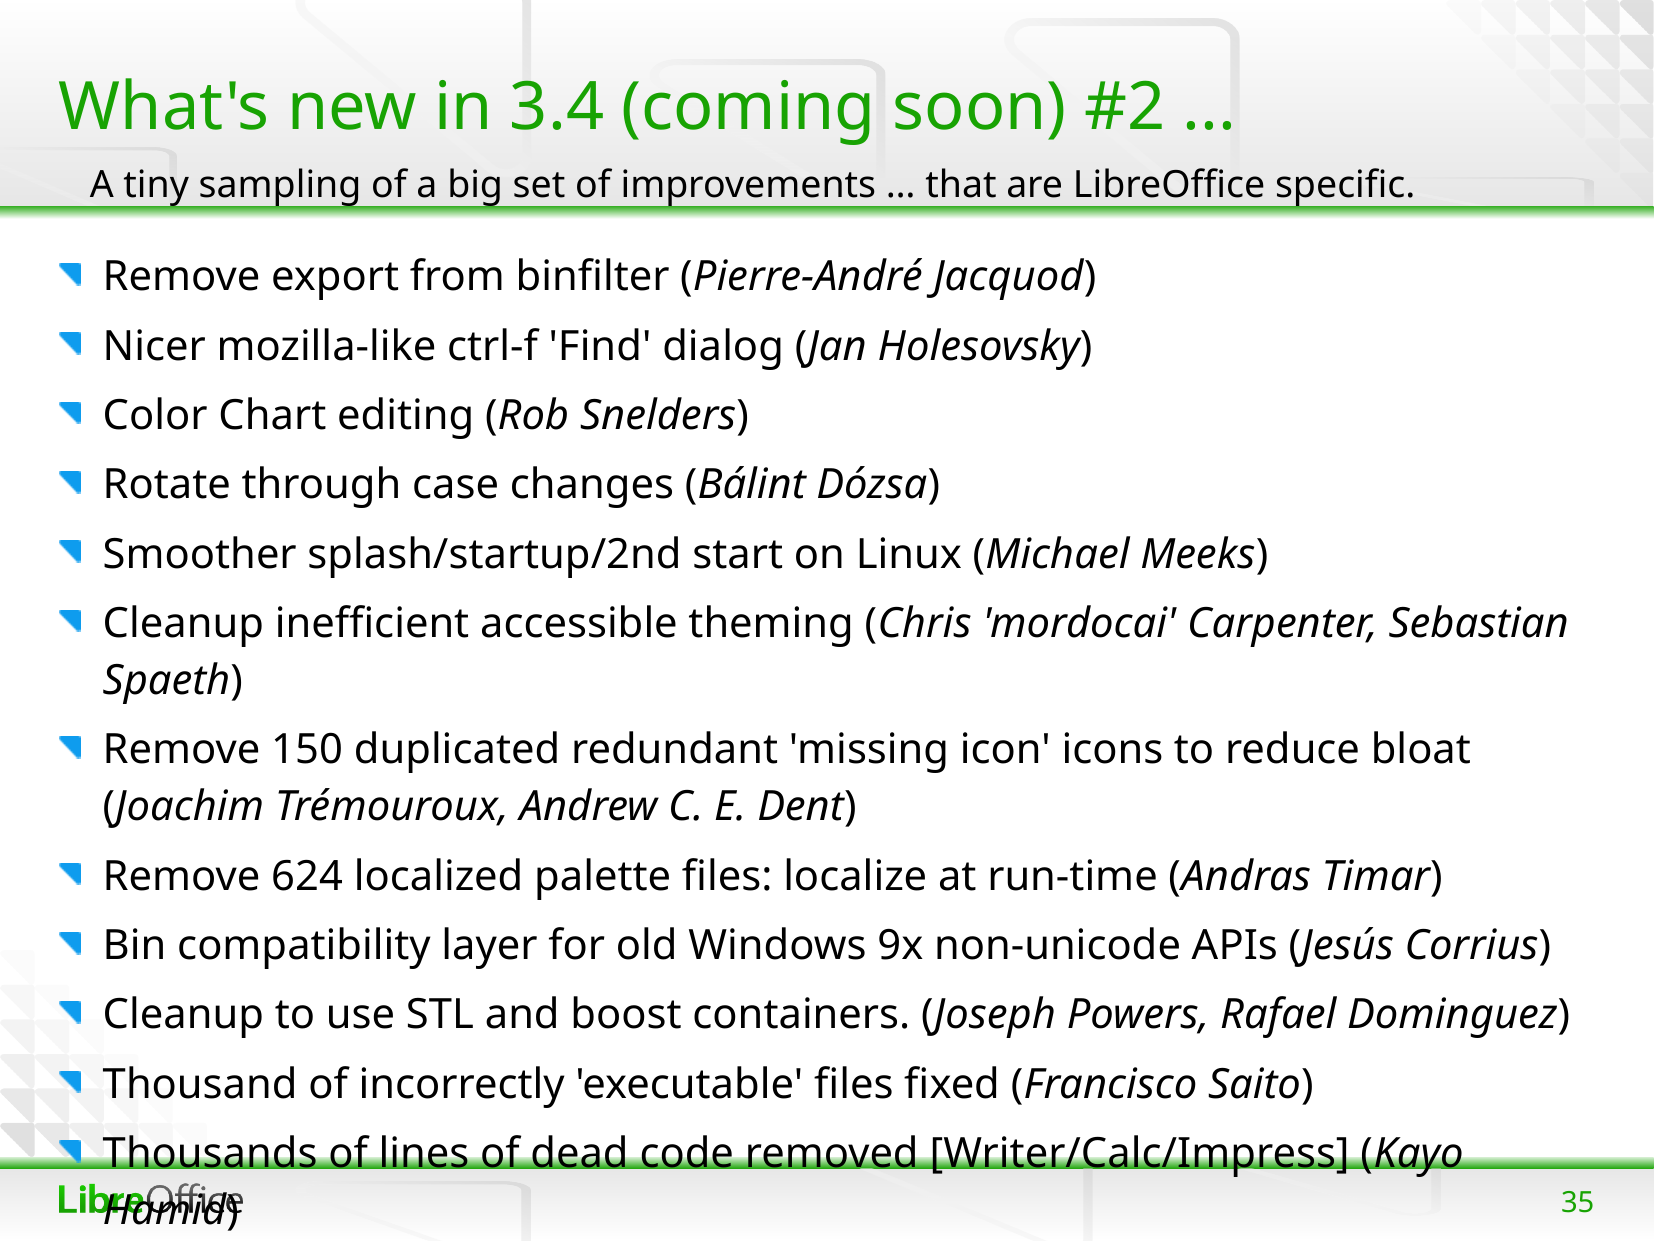

# What's new in 3.4 (coming soon) #2 ...
A tiny sampling of a big set of improvements … that are LibreOffice specific.
Remove export from binfilter (Pierre-André Jacquod)
Nicer mozilla-like ctrl-f 'Find' dialog (Jan Holesovsky)
Color Chart editing (Rob Snelders)
Rotate through case changes (Bálint Dózsa)
Smoother splash/startup/2nd start on Linux (Michael Meeks)
Cleanup inefficient accessible theming (Chris 'mordocai' Carpenter, Sebastian Spaeth)
Remove 150 duplicated redundant 'missing icon' icons to reduce bloat (Joachim Trémouroux, Andrew C. E. Dent)
Remove 624 localized palette files: localize at run-time (Andras Timar)
Bin compatibility layer for old Windows 9x non-unicode APIs (Jesús Corrius)
Cleanup to use STL and boost containers. (Joseph Powers, Rafael Dominguez)
Thousand of incorrectly 'executable' files fixed (Francisco Saito)
Thousands of lines of dead code removed [Writer/Calc/Impress] (Kayo Hamid)
Apologies to many more that I omitted for reasons of space etc.
35